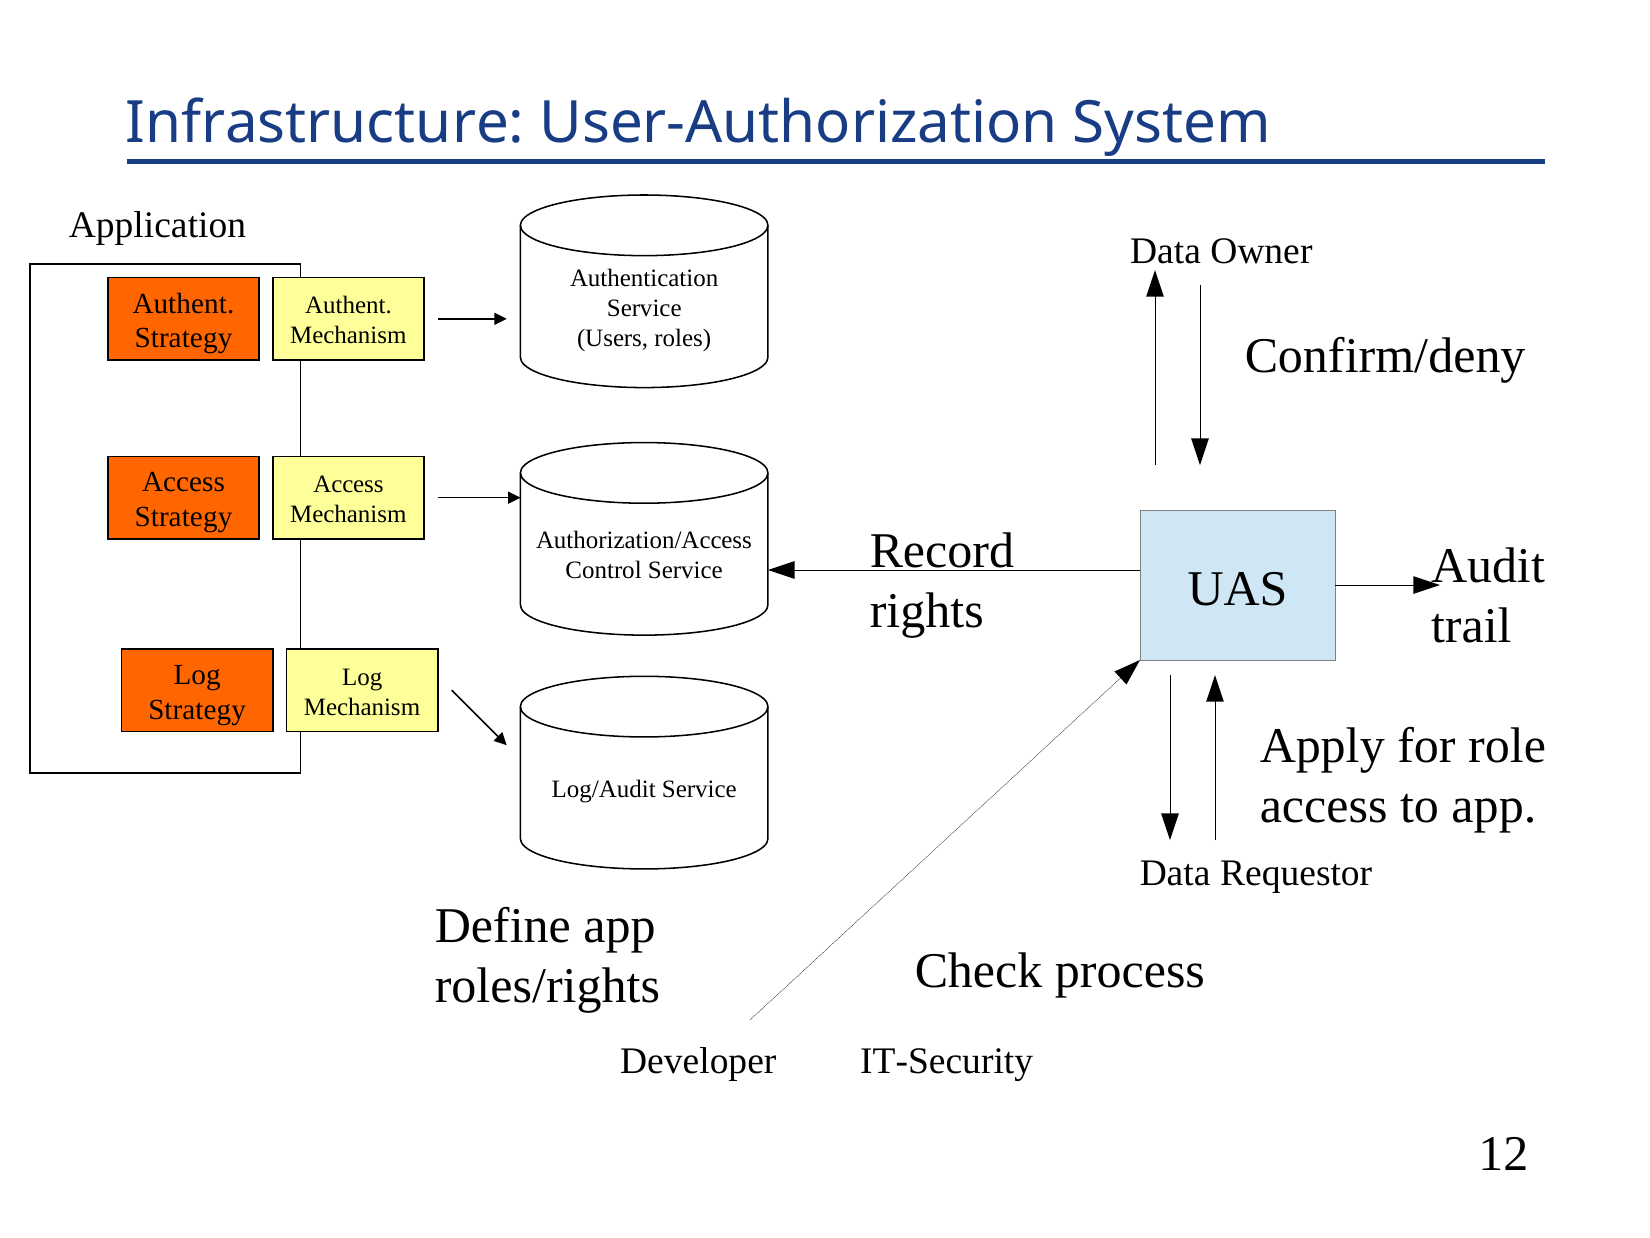

# Infrastructure: User-Authorization System
Application
Authentication
Service
(Users, roles)
Data Owner
Authent.
Strategy
Authent.
Mechanism
Confirm/deny
Authorization/Access
Control Service
Access
Strategy
Access
Mechanism
Record rights
UAS
Audit
trail
Log
Strategy
Log
Mechanism
Log/Audit Service
Apply for role access to app.
Data Requestor
Define app roles/rights
Check process
Developer
IT-Security
12